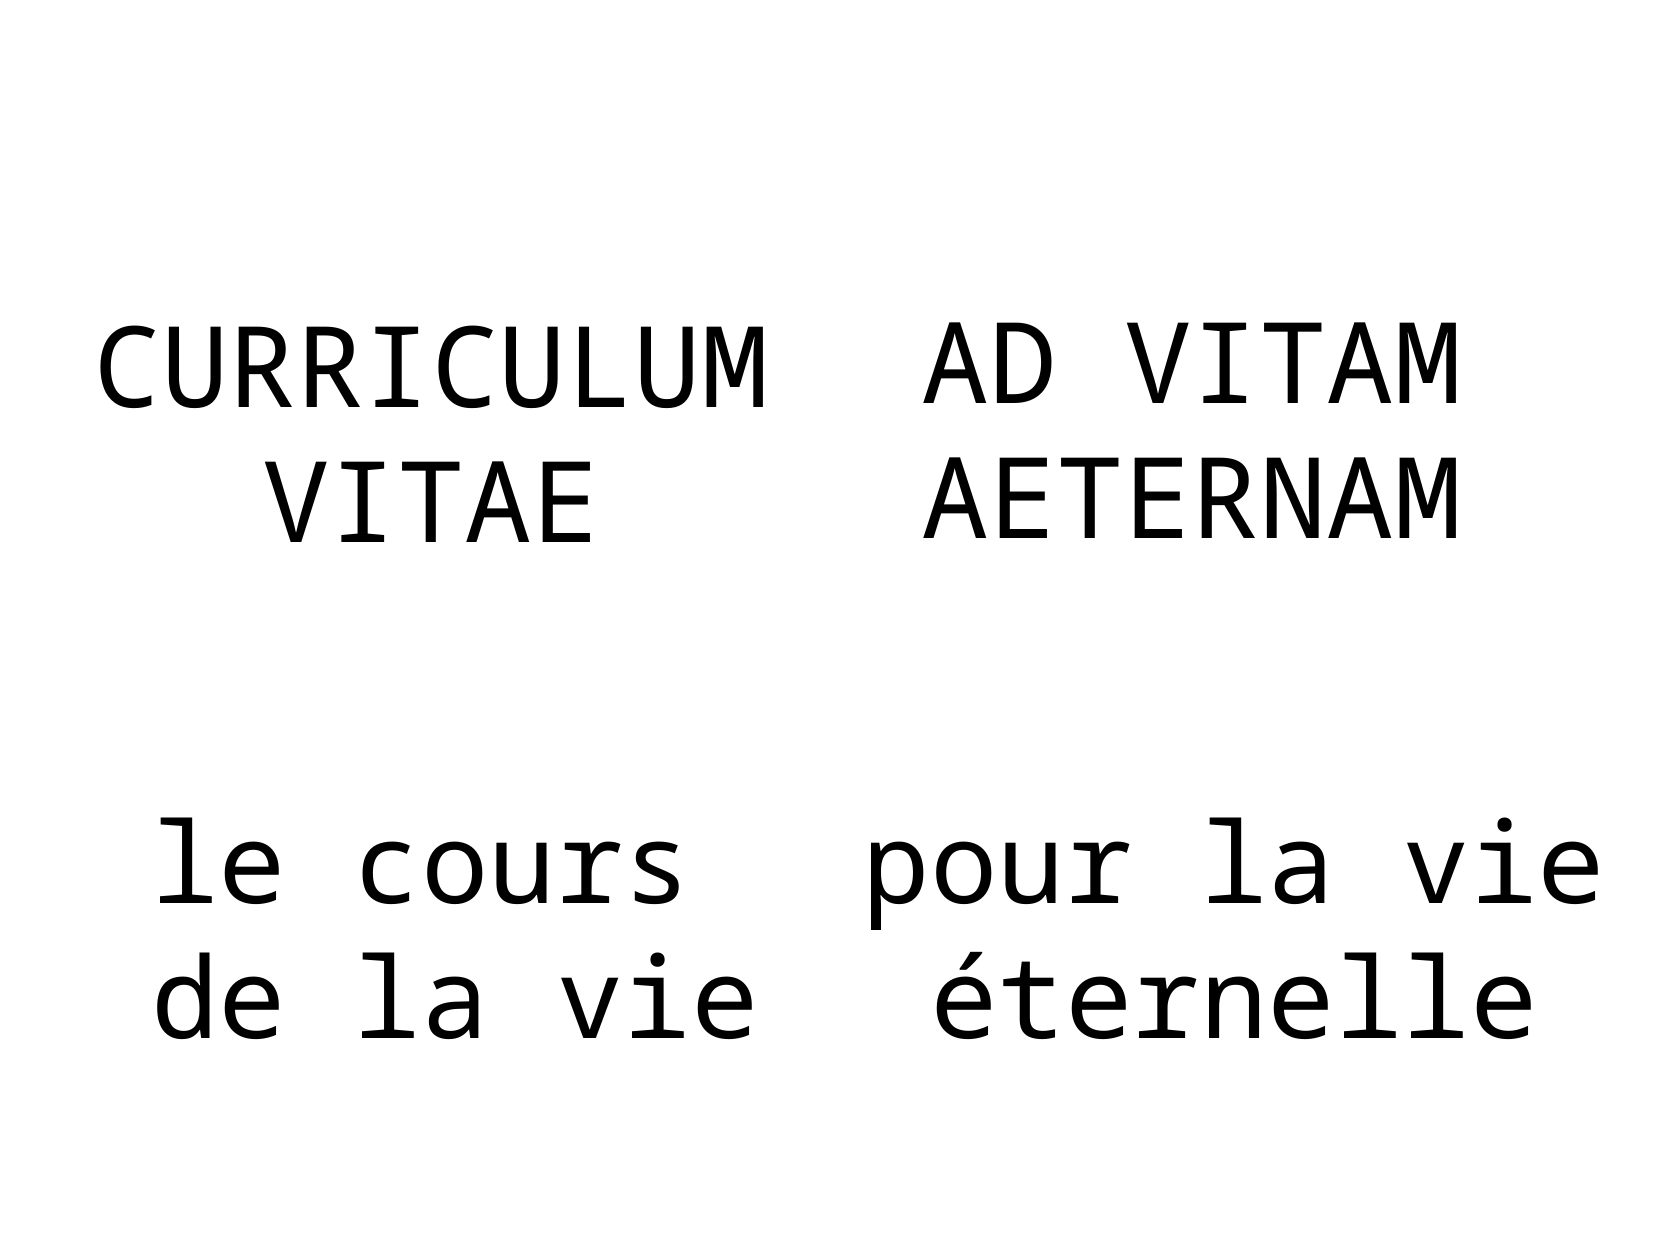

AD VITAM AETERNAM
CURRICULUM VITAE
# le cours de la vie
pour la vie éternelle